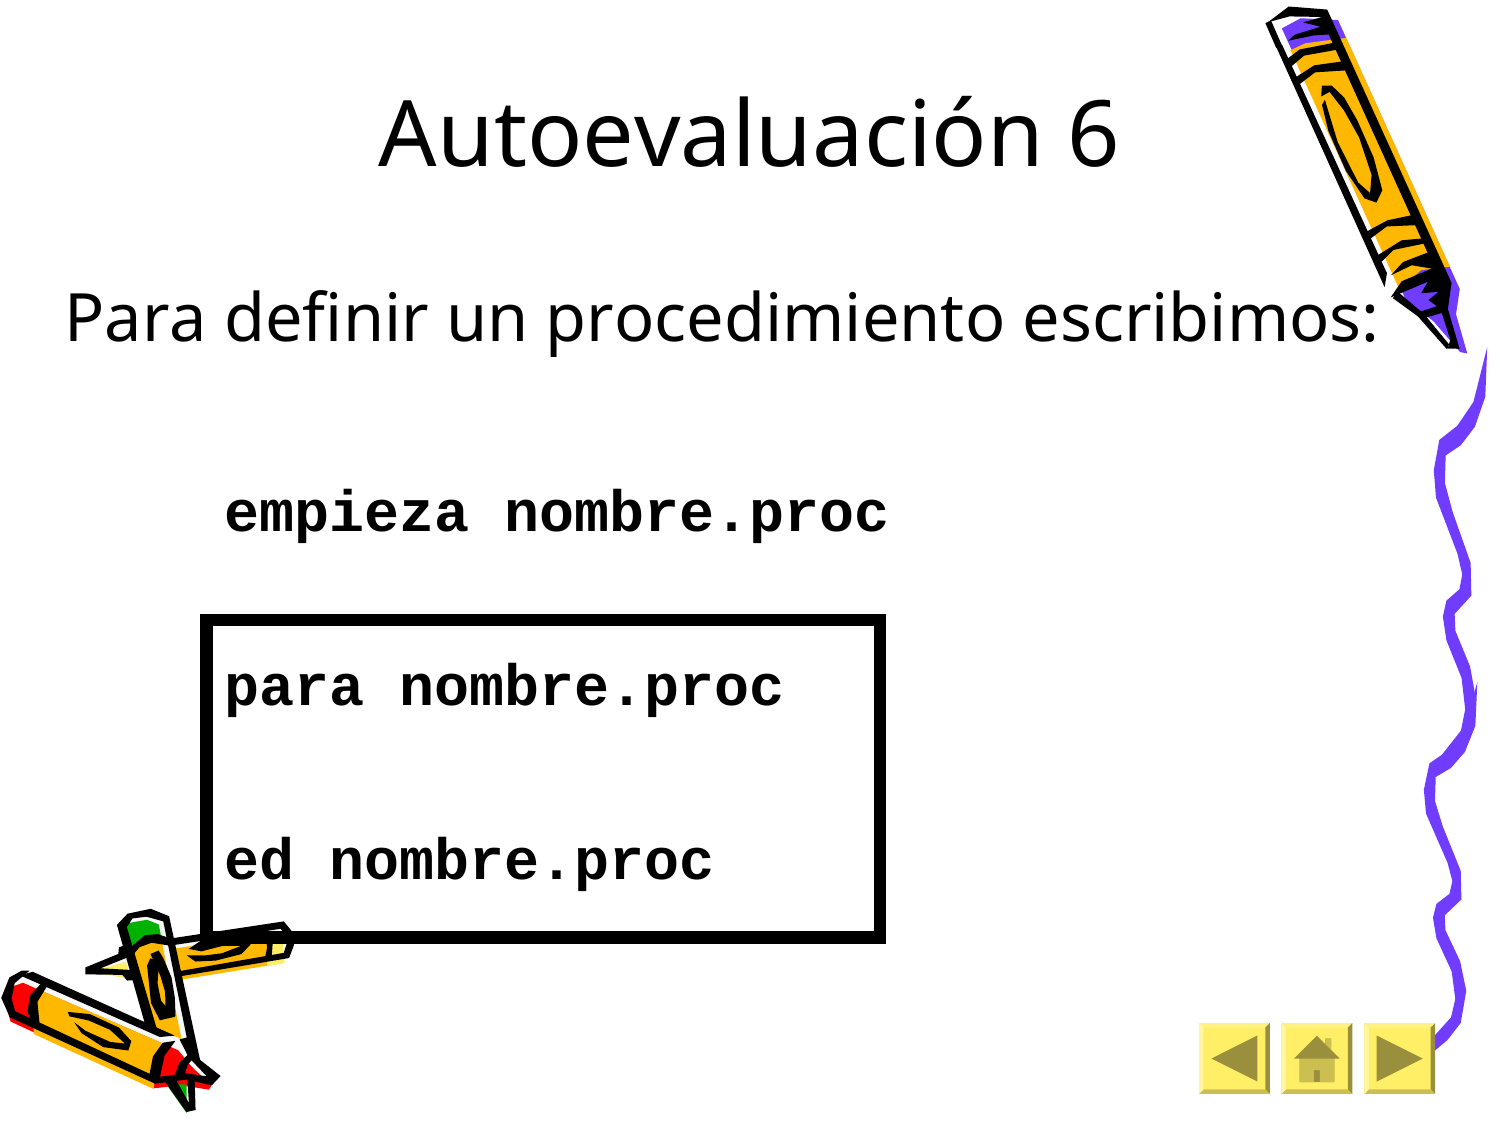

# Autoevaluación 6
Para definir un procedimiento escribimos:
empieza nombre.proc
para nombre.proc
ed nombre.proc